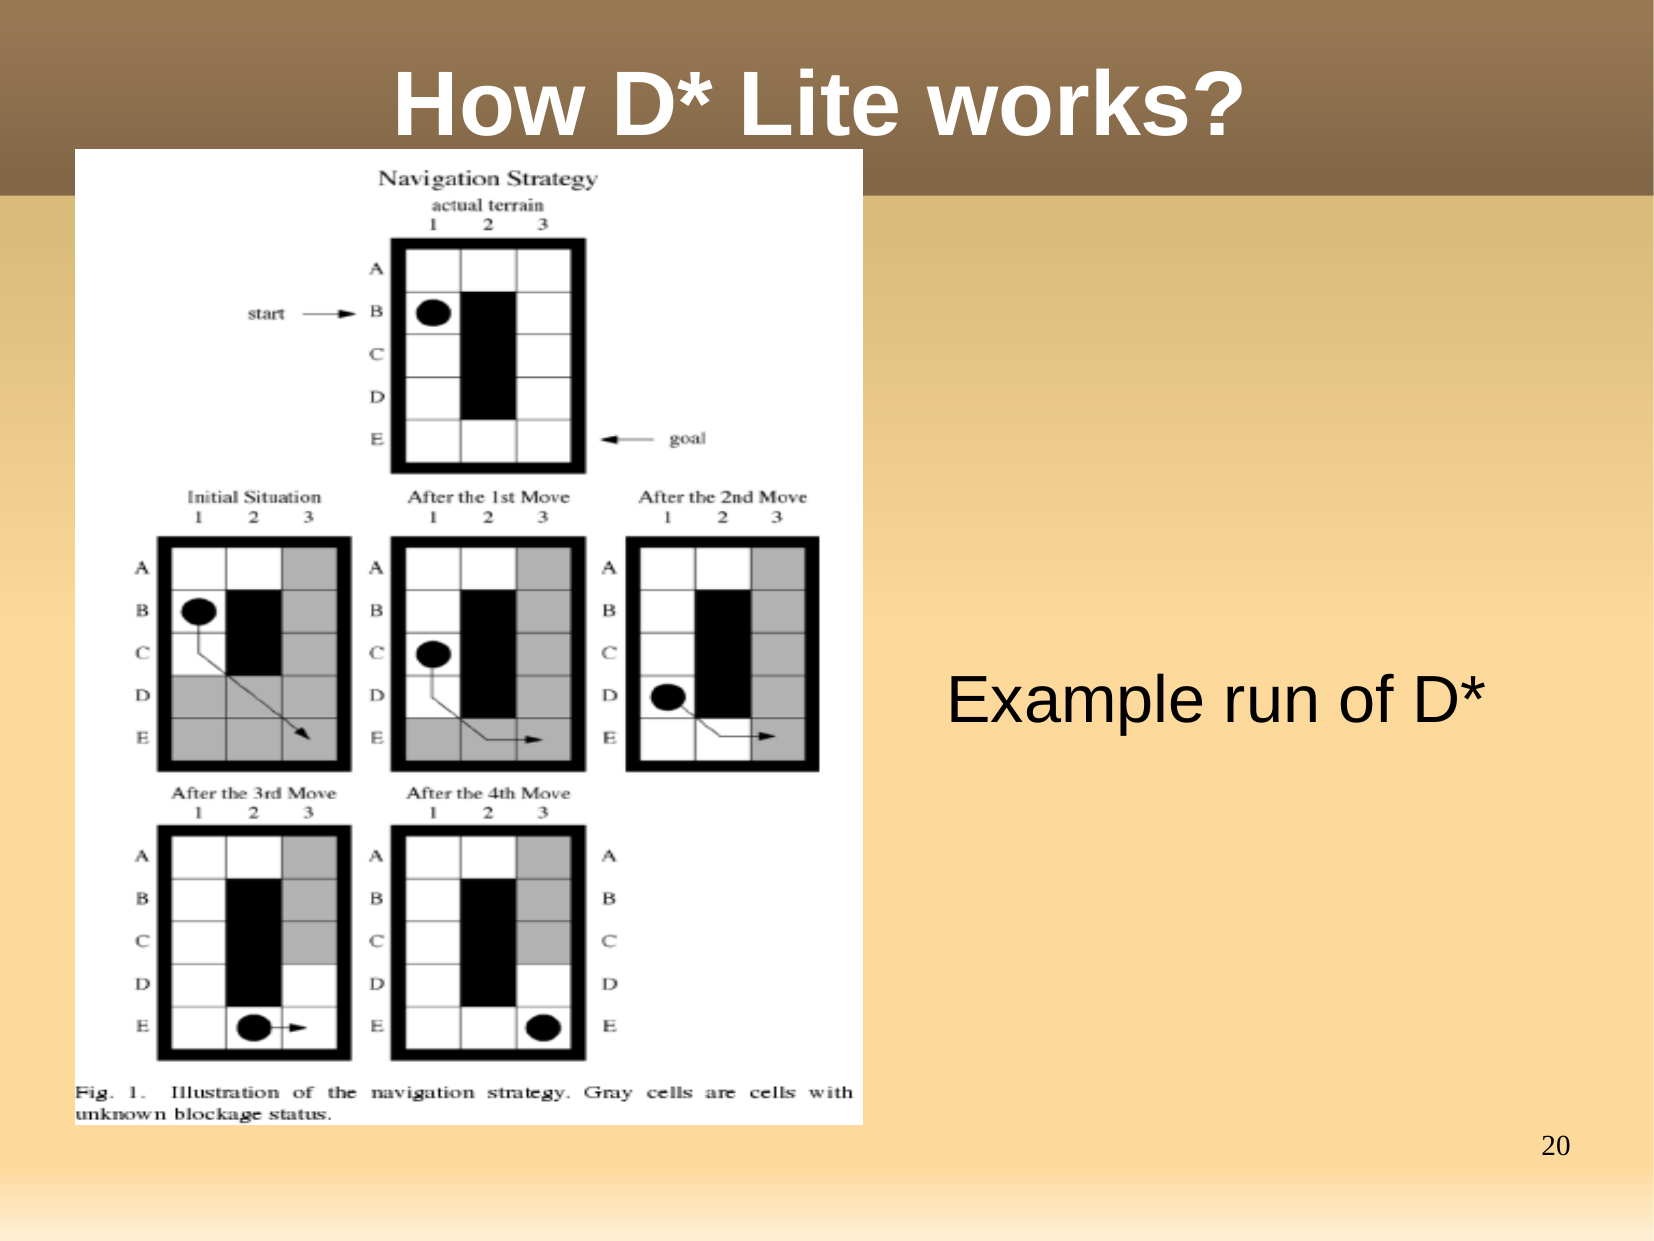

# How D* Lite works?
Example run of D*
20